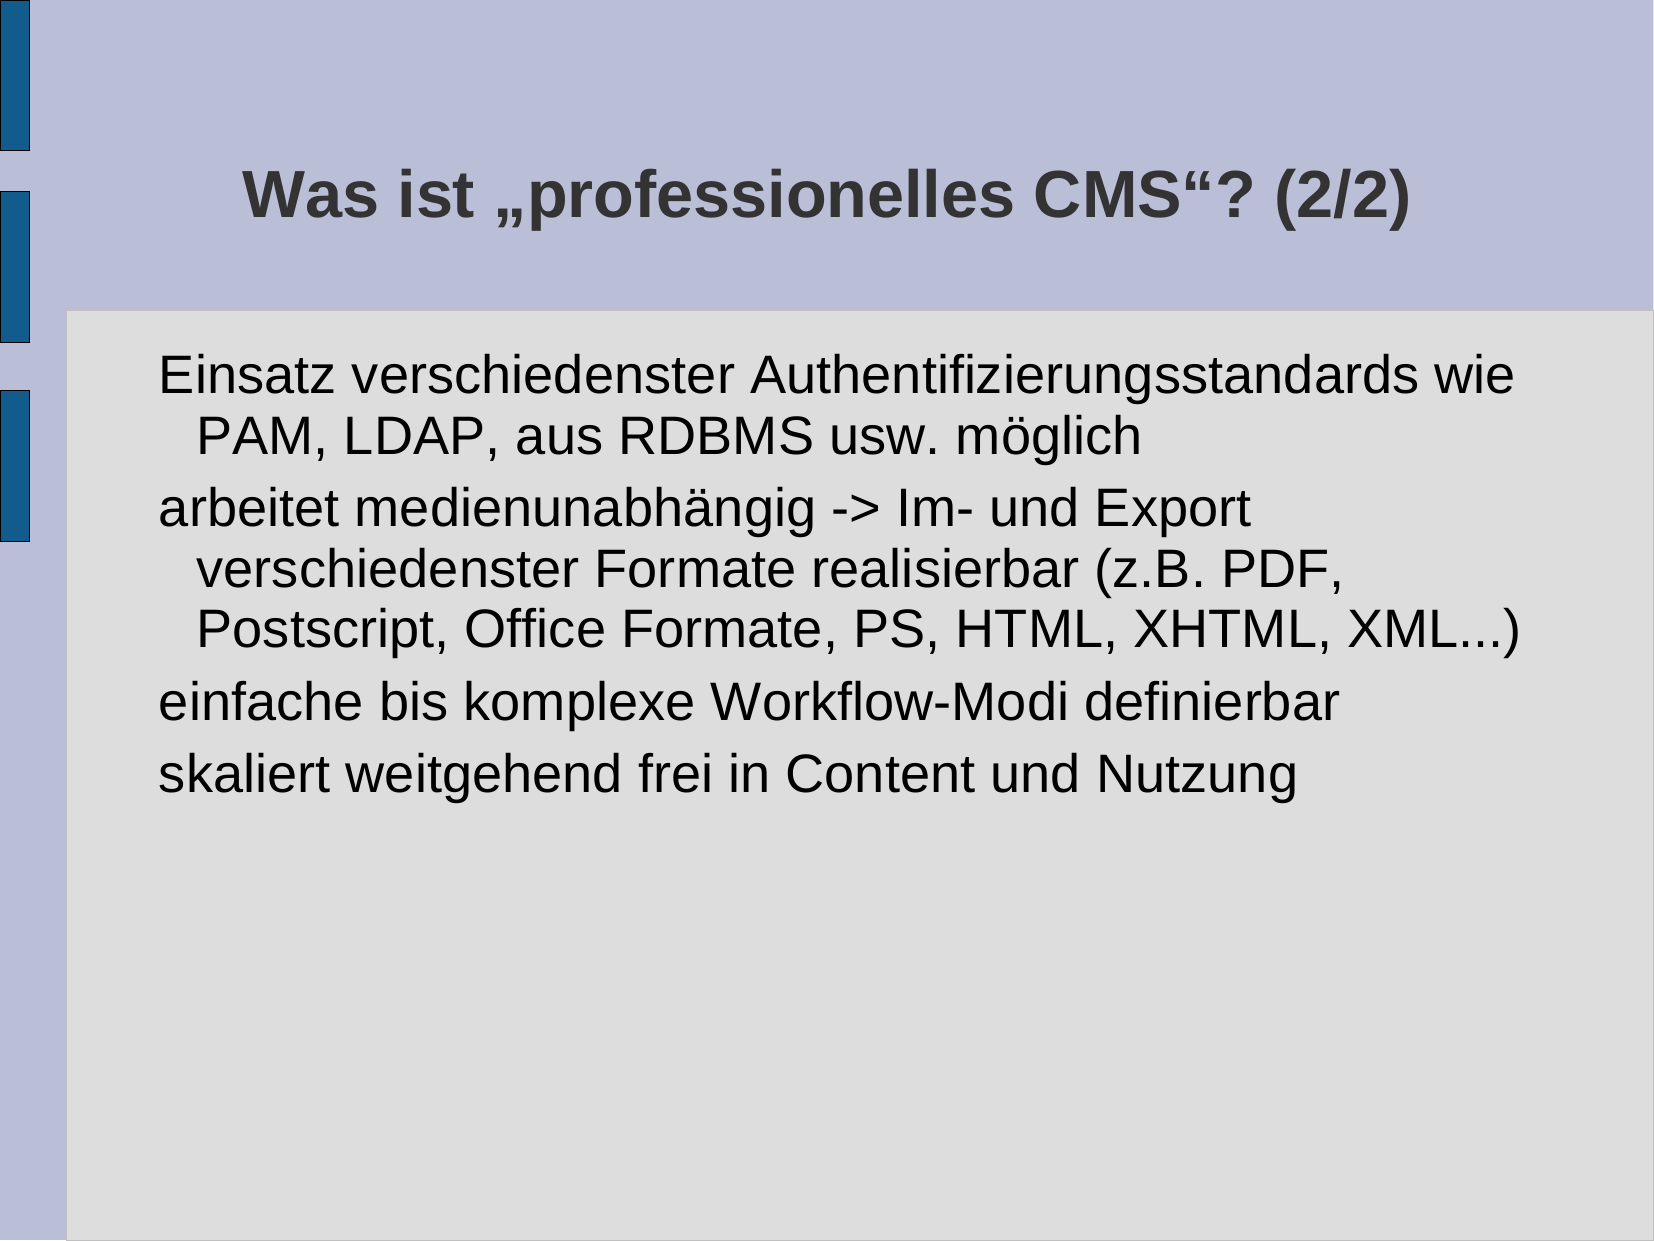

# Was ist „professionelles CMS“? (2/2)
Einsatz verschiedenster Authentifizierungsstandards wie PAM, LDAP, aus RDBMS usw. möglich
arbeitet medienunabhängig -> Im- und Export verschiedenster Formate realisierbar (z.B. PDF, Postscript, Office Formate, PS, HTML, XHTML, XML...)
einfache bis komplexe Workflow-Modi definierbar
skaliert weitgehend frei in Content und Nutzung